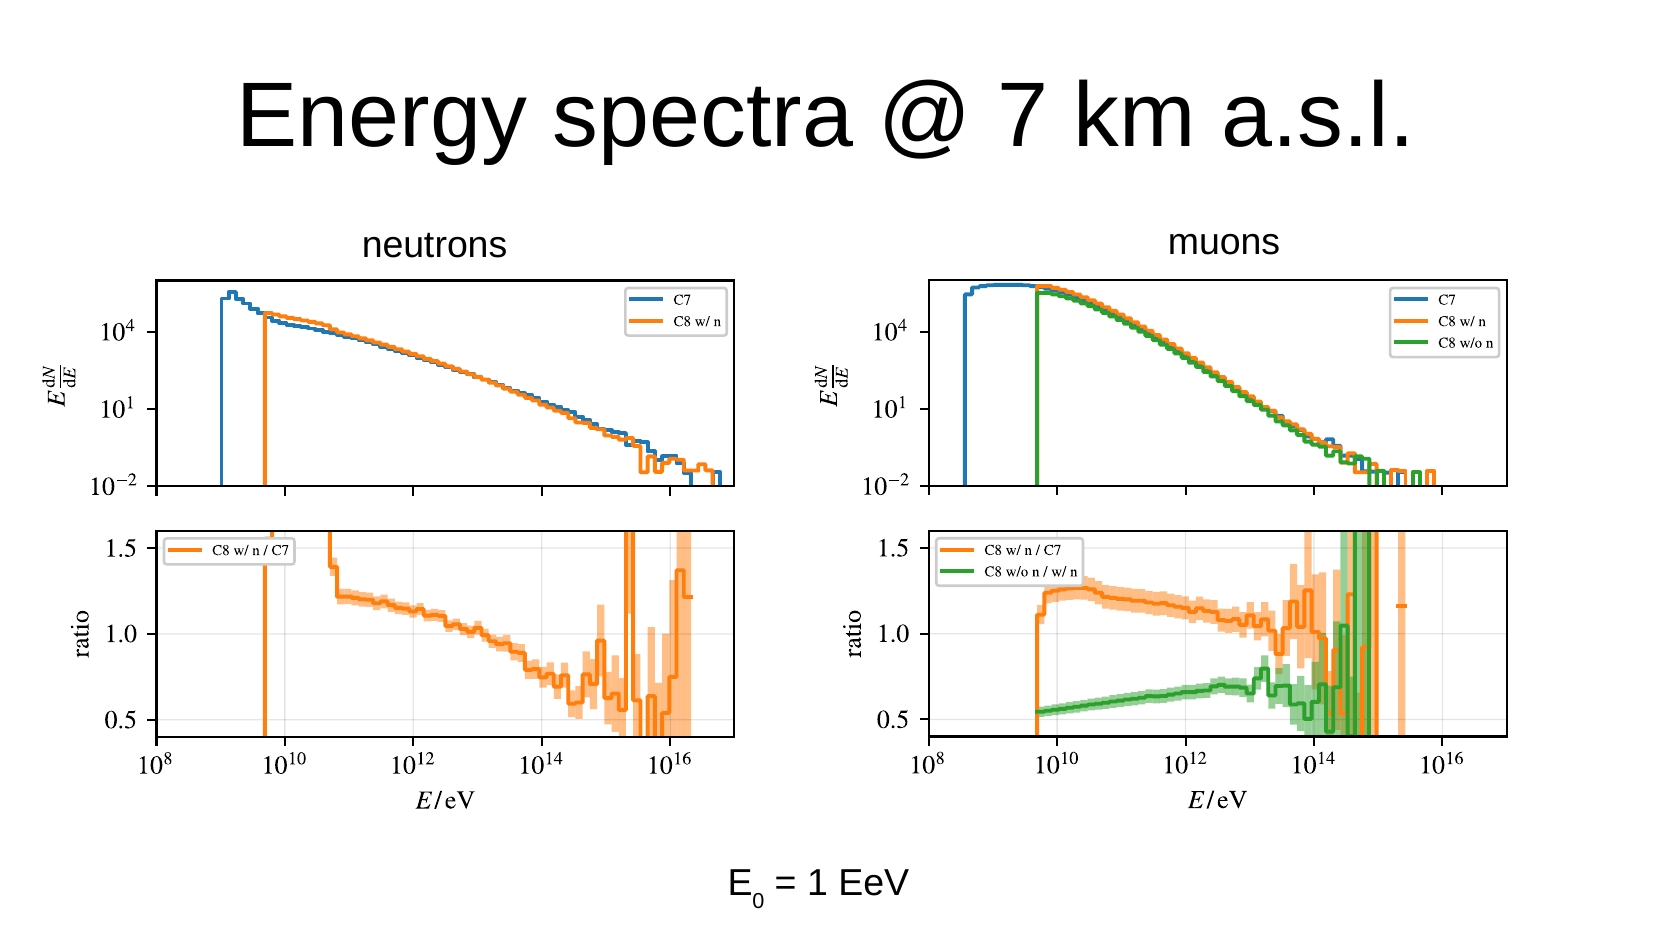

# Energy spectra @ 7 km a.s.l.
muons
neutrons
E0 = 1 EeV